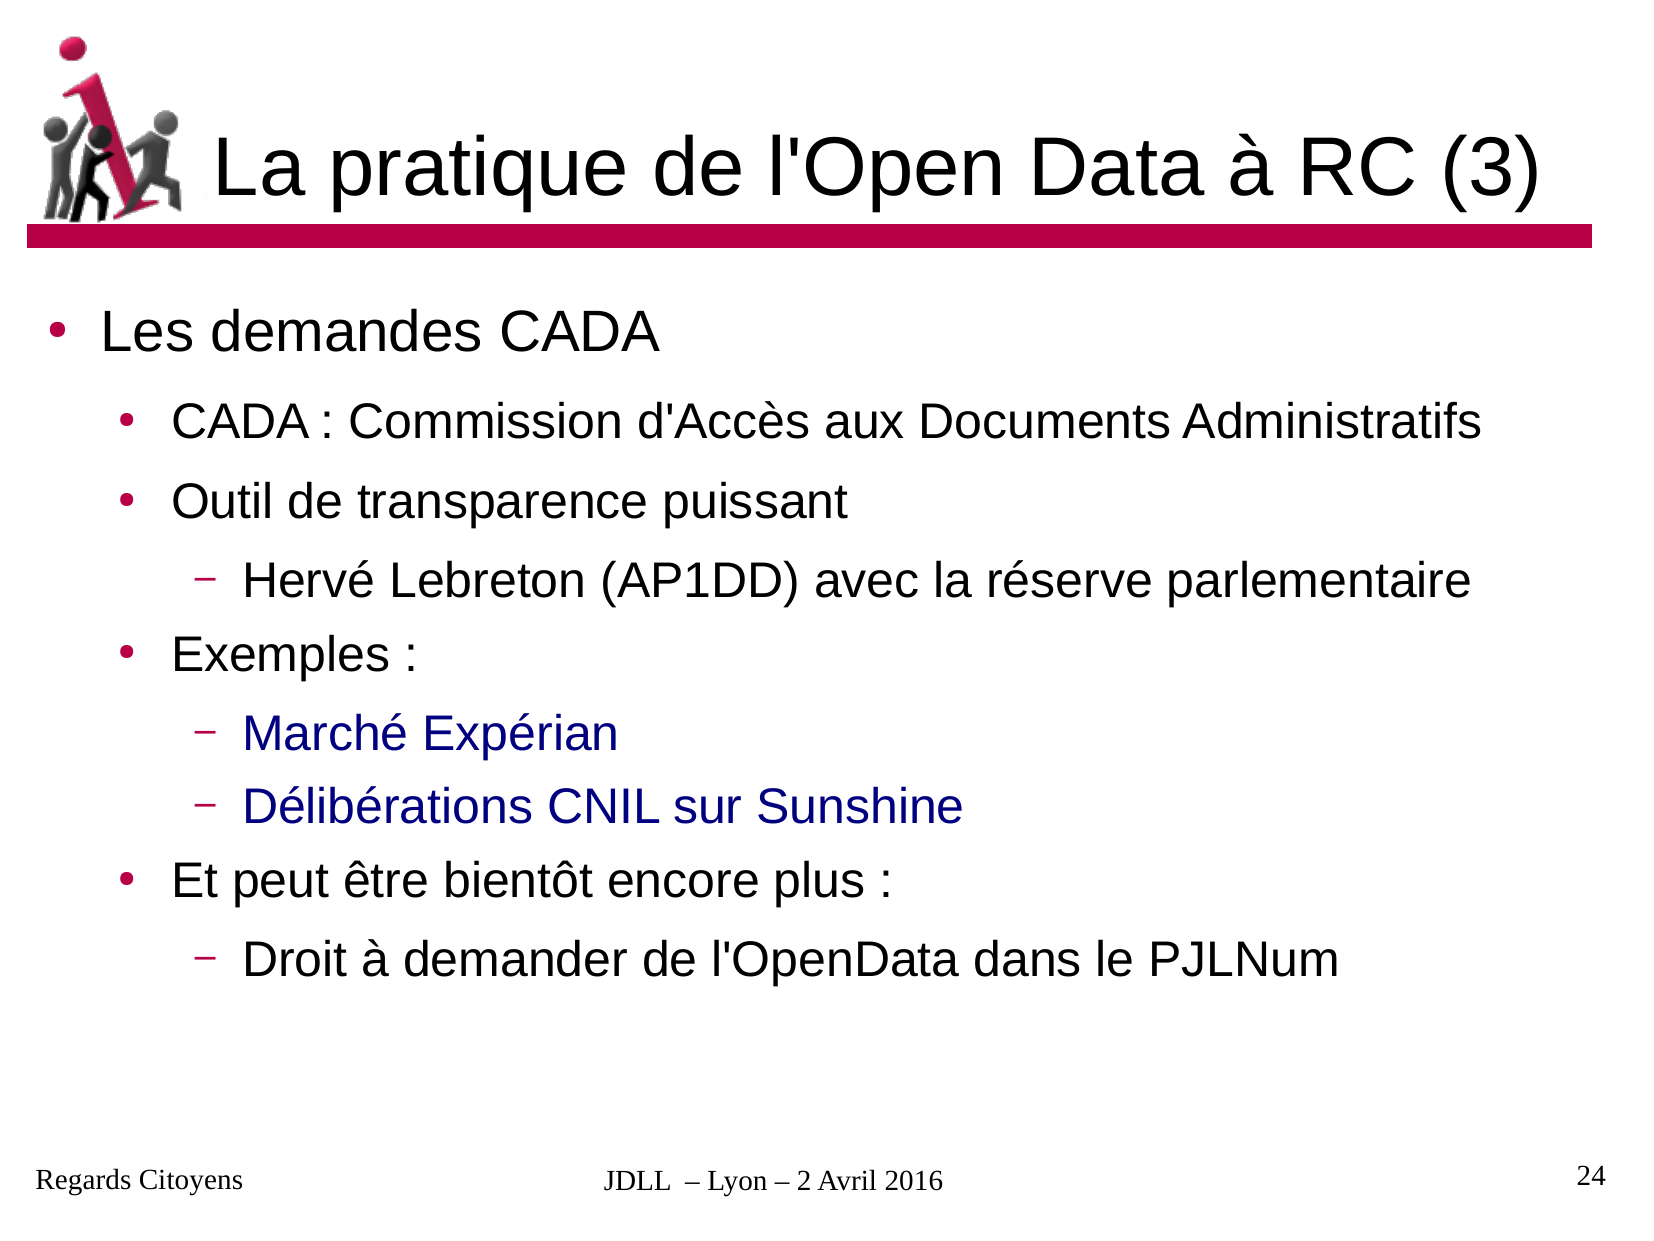

La pratique de l'Open Data à RC (3)
# Les demandes CADA
CADA : Commission d'Accès aux Documents Administratifs
Outil de transparence puissant
Hervé Lebreton (AP1DD) avec la réserve parlementaire
Exemples :
Marché Expérian
Délibérations CNIL sur Sunshine
Et peut être bientôt encore plus :
Droit à demander de l'OpenData dans le PJLNum
24